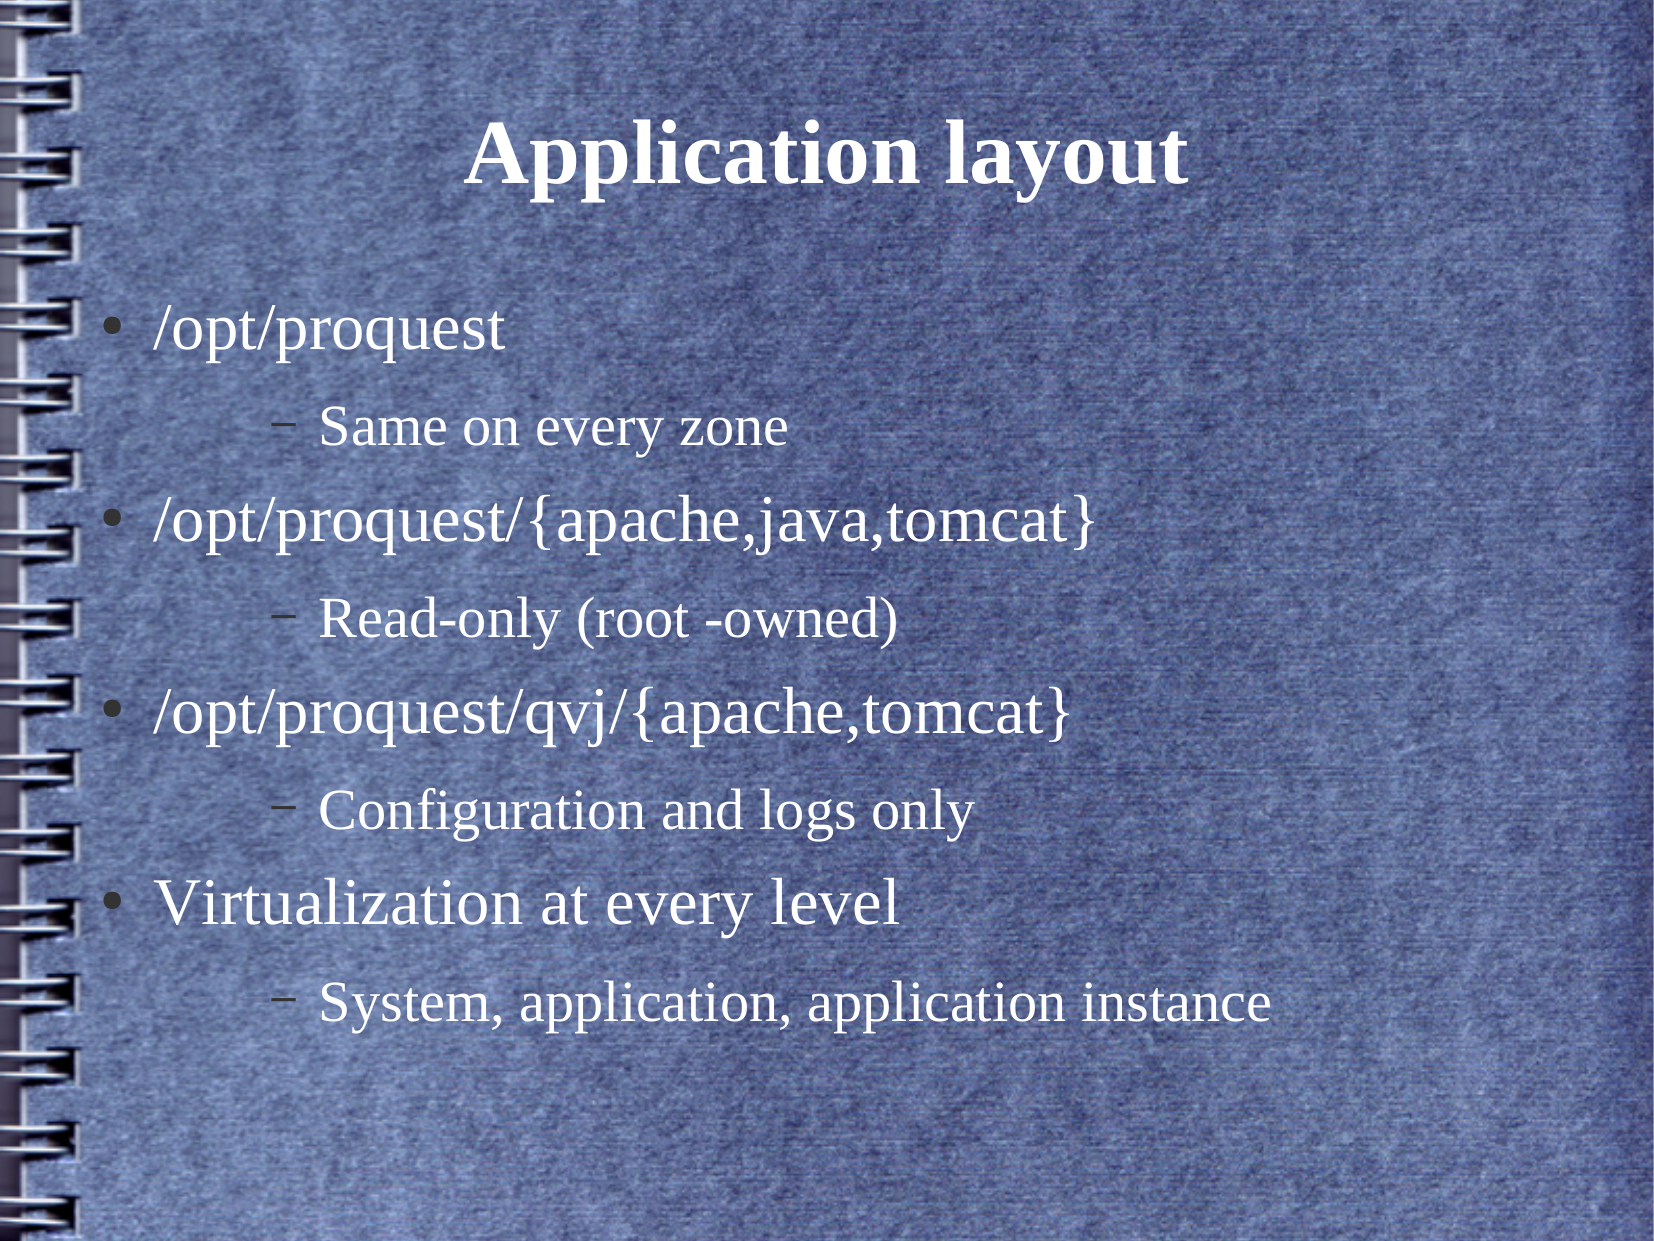

# Application layout
/opt/proquest
Same on every zone
/opt/proquest/{apache,java,tomcat}
Read-only (root -owned)
/opt/proquest/qvj/{apache,tomcat}
Configuration and logs only
Virtualization at every level
System, application, application instance